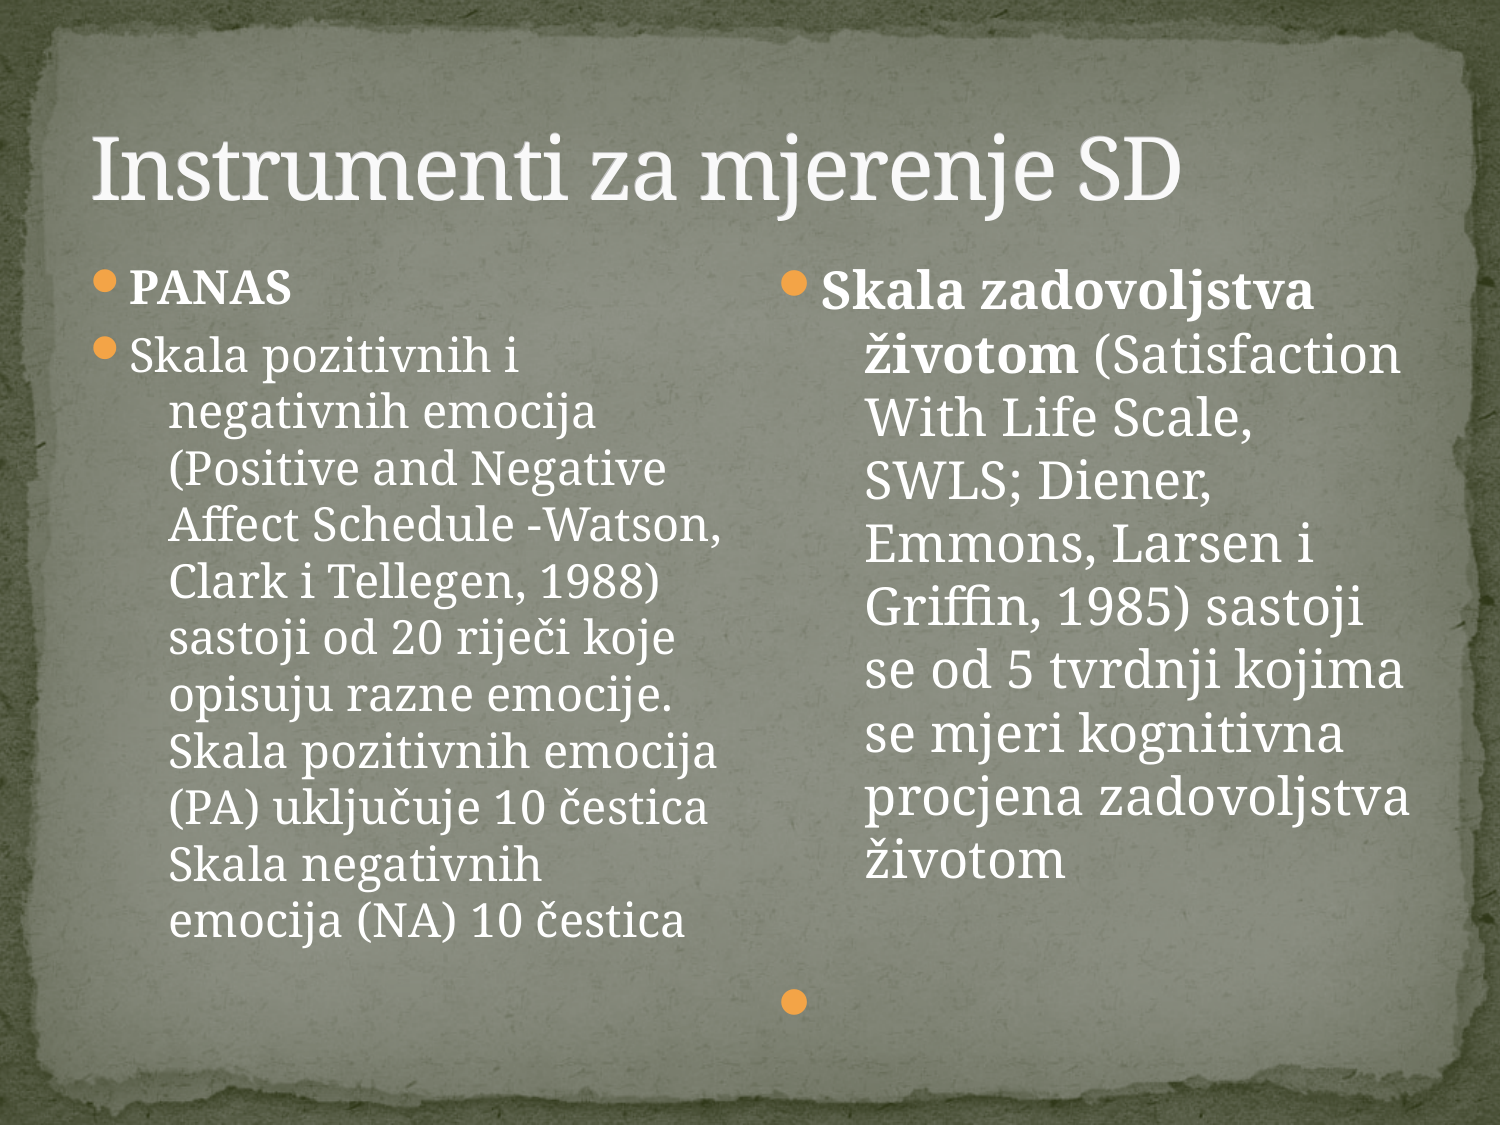

# Instrumenti za mjerenje SD
PANAS
Skala pozitivnih i negativnih emocija (Positive and Negative Affect Schedule -Watson, Clark i Tellegen, 1988) sastoji od 20 riječi koje opisuju razne emocije. Skala pozitivnih emocija (PA) uključuje 10 čestica Skala negativnih emocija (NA) 10 čestica
Skala zadovoljstva životom (Satisfaction With Life Scale, SWLS; Diener, Emmons, Larsen i Griffin, 1985) sastoji se od 5 tvrdnji kojima se mjeri kognitivna procjena zadovoljstva životom